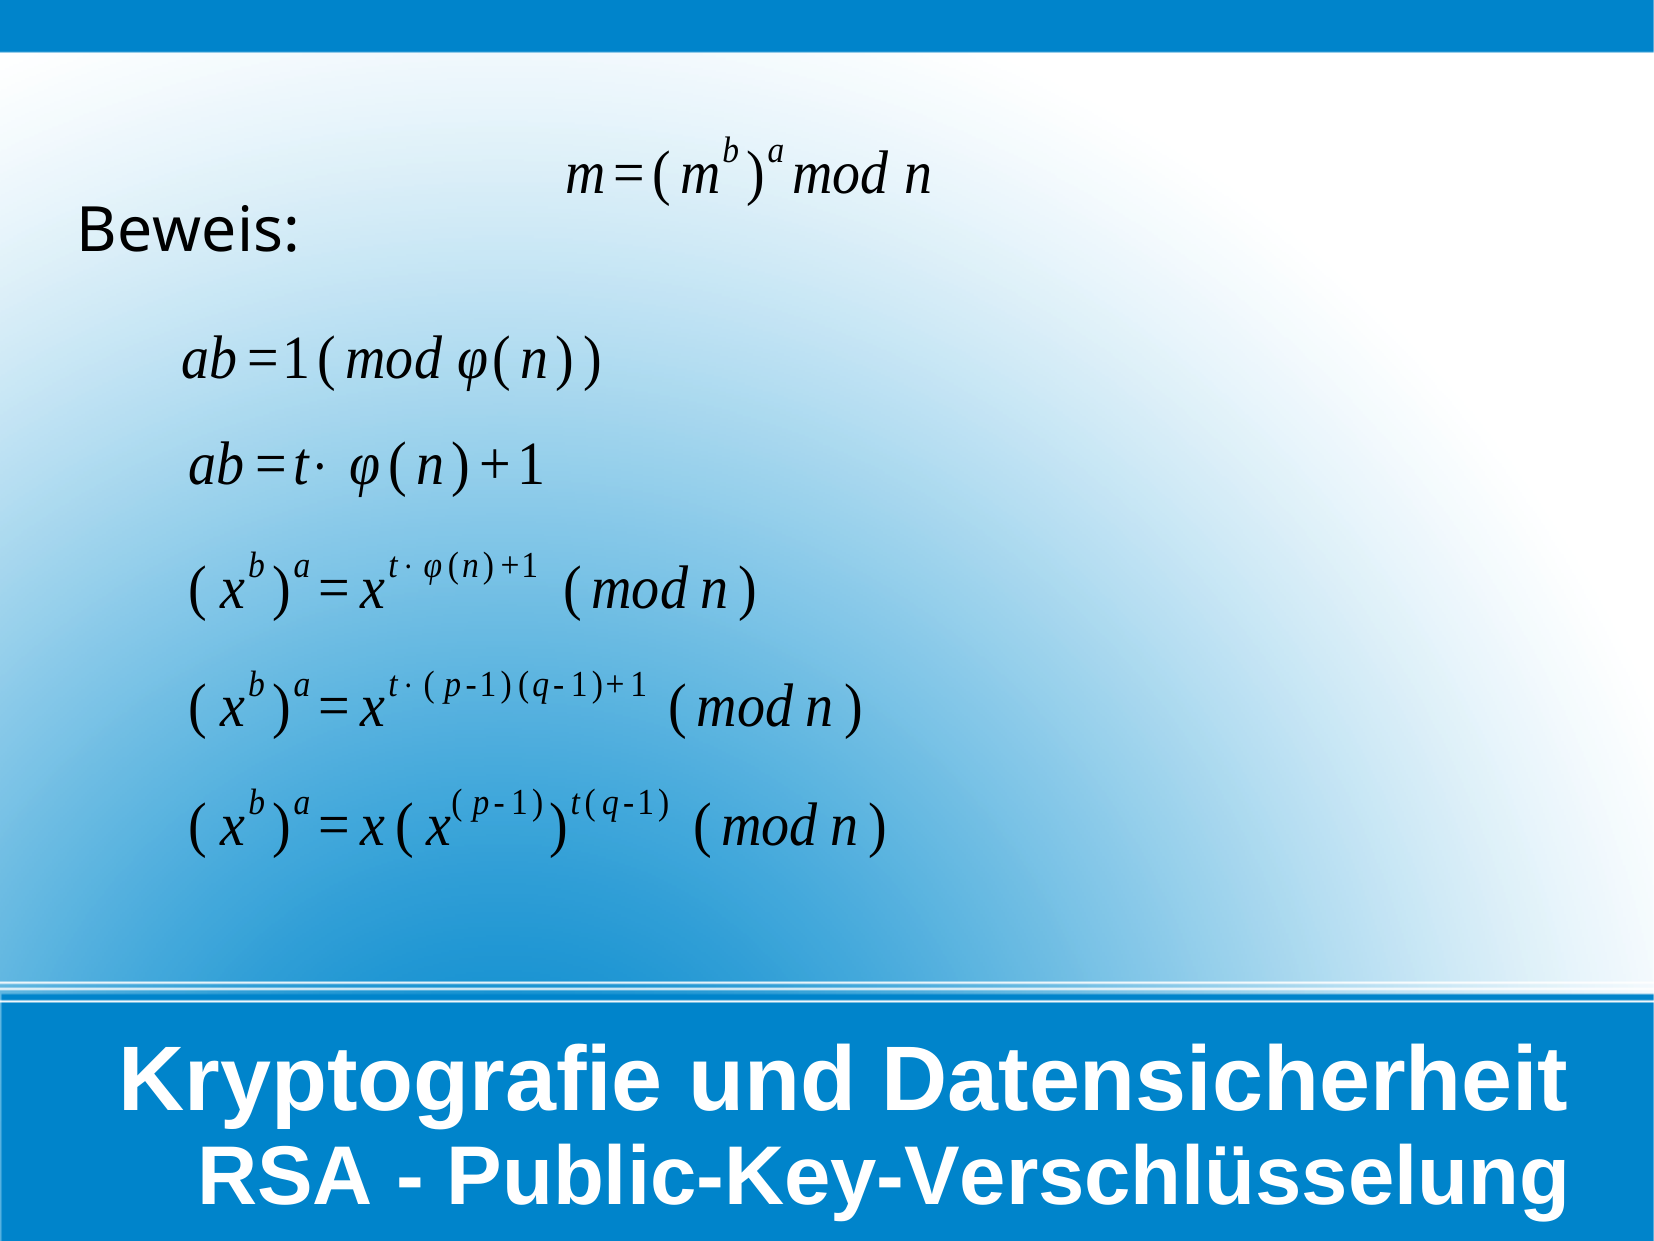

Beweis:
# Kryptografie und Datensicherheit RSA - Public-Key-Verschlüsselung